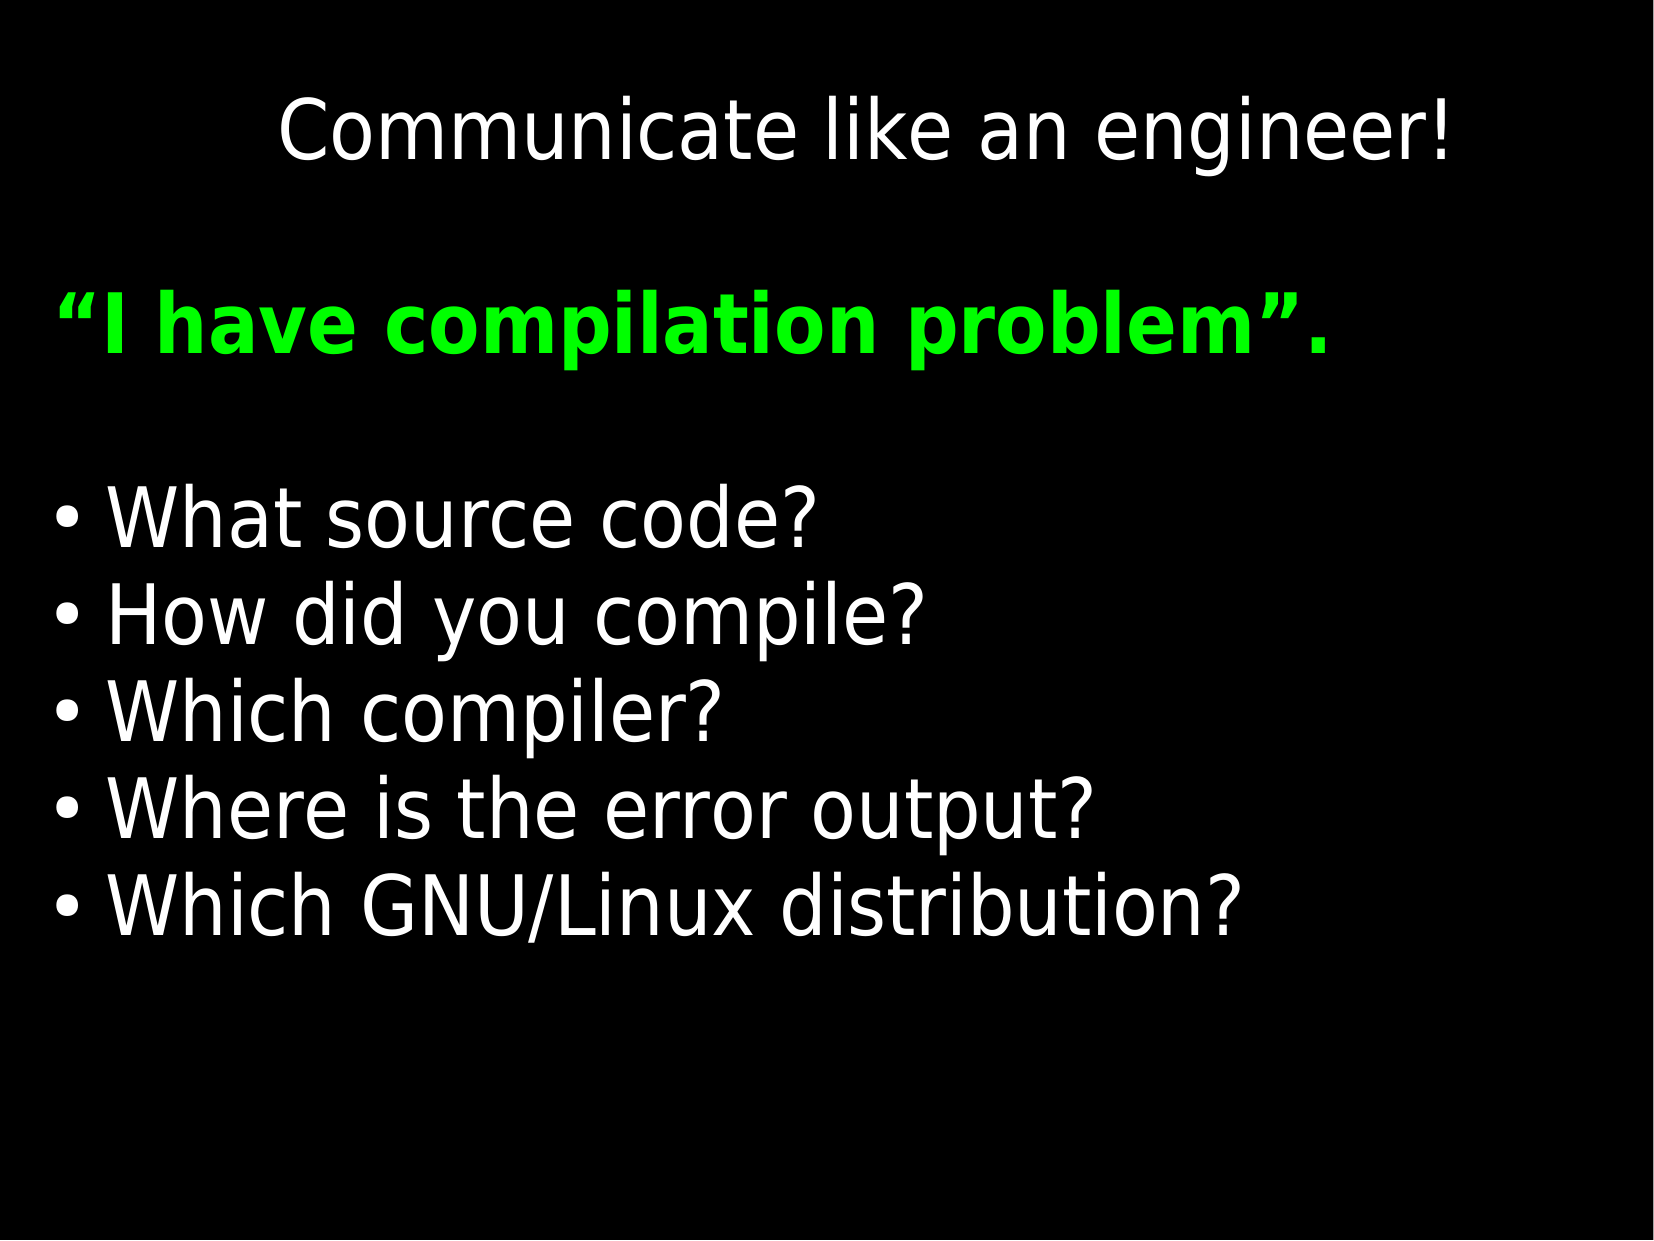

Communicate like an engineer!
“I have compilation problem”.
 What source code?
 How did you compile?
 Which compiler?
 Where is the error output?
 Which GNU/Linux distribution?